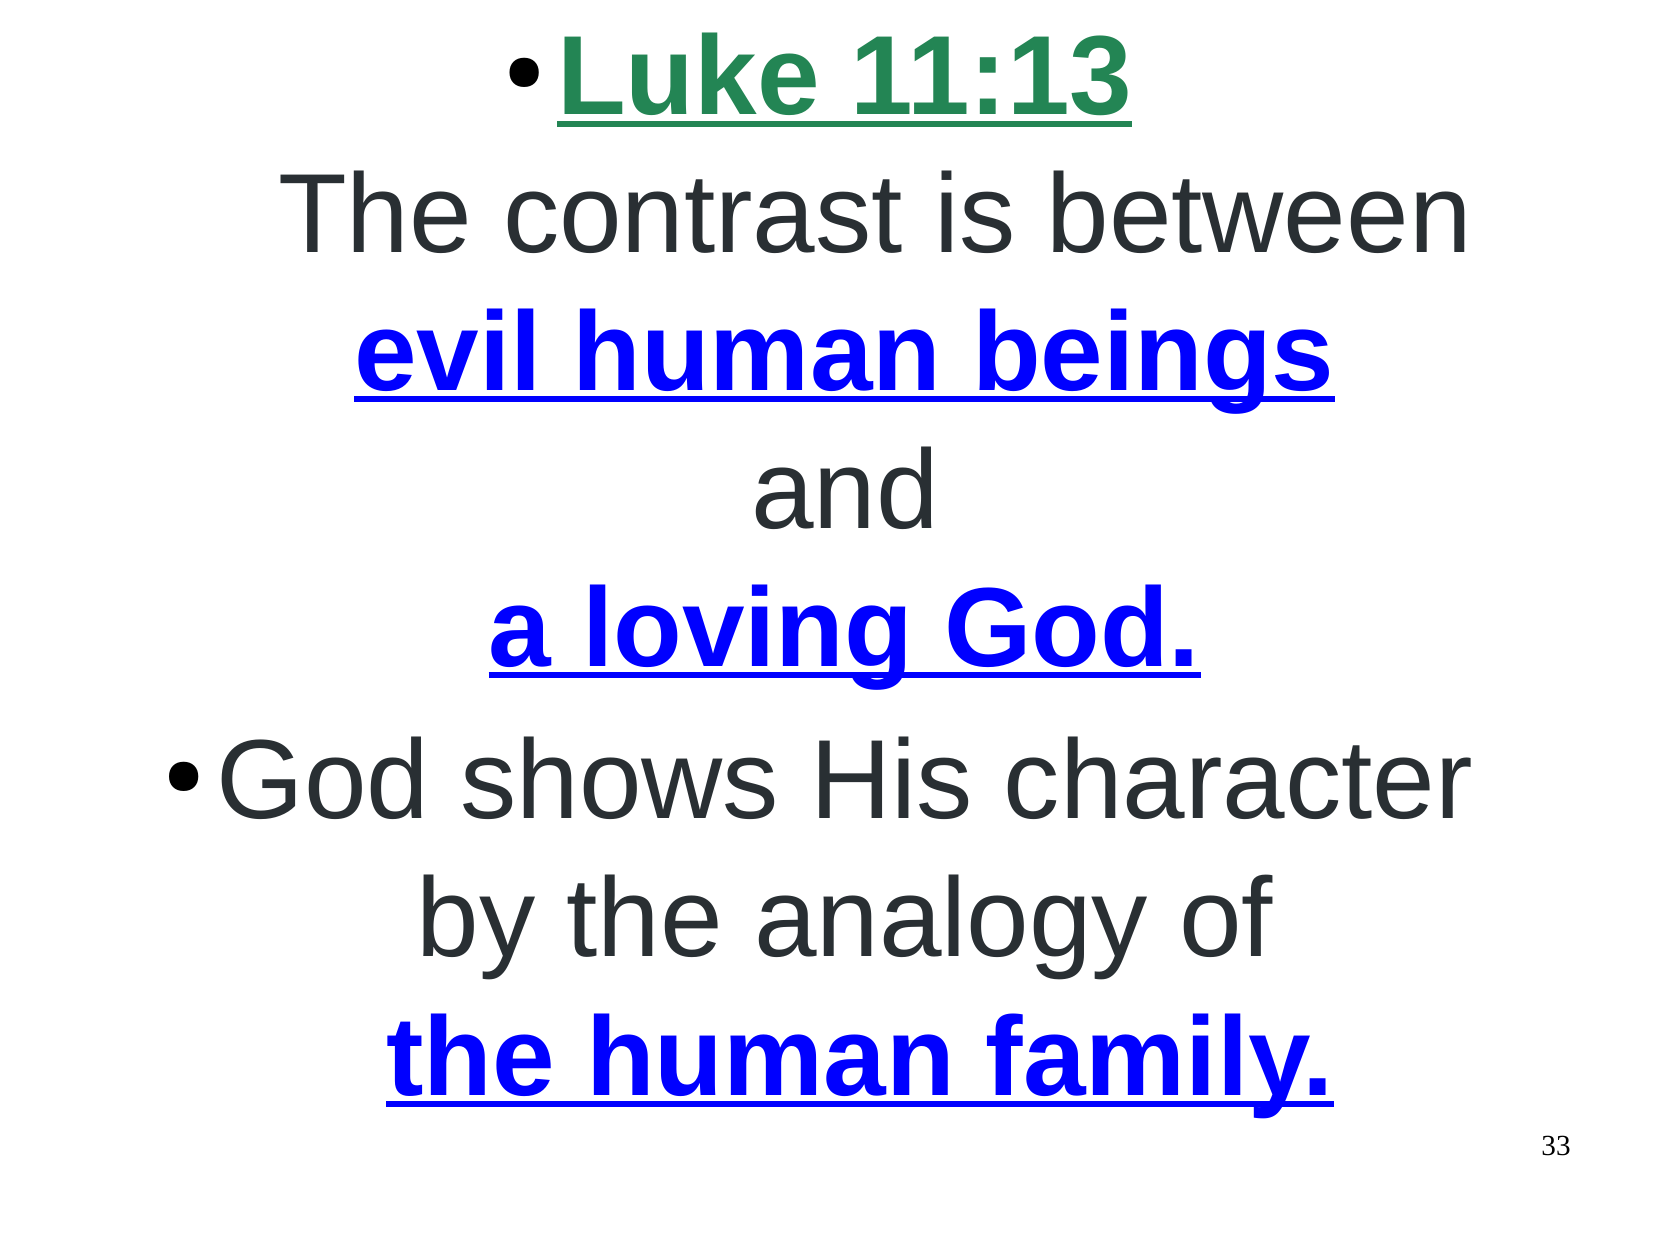

# Luke 11:13 The contrast is between evil human beings and a loving God.
God shows His character
by the analogy of
the human family.
33